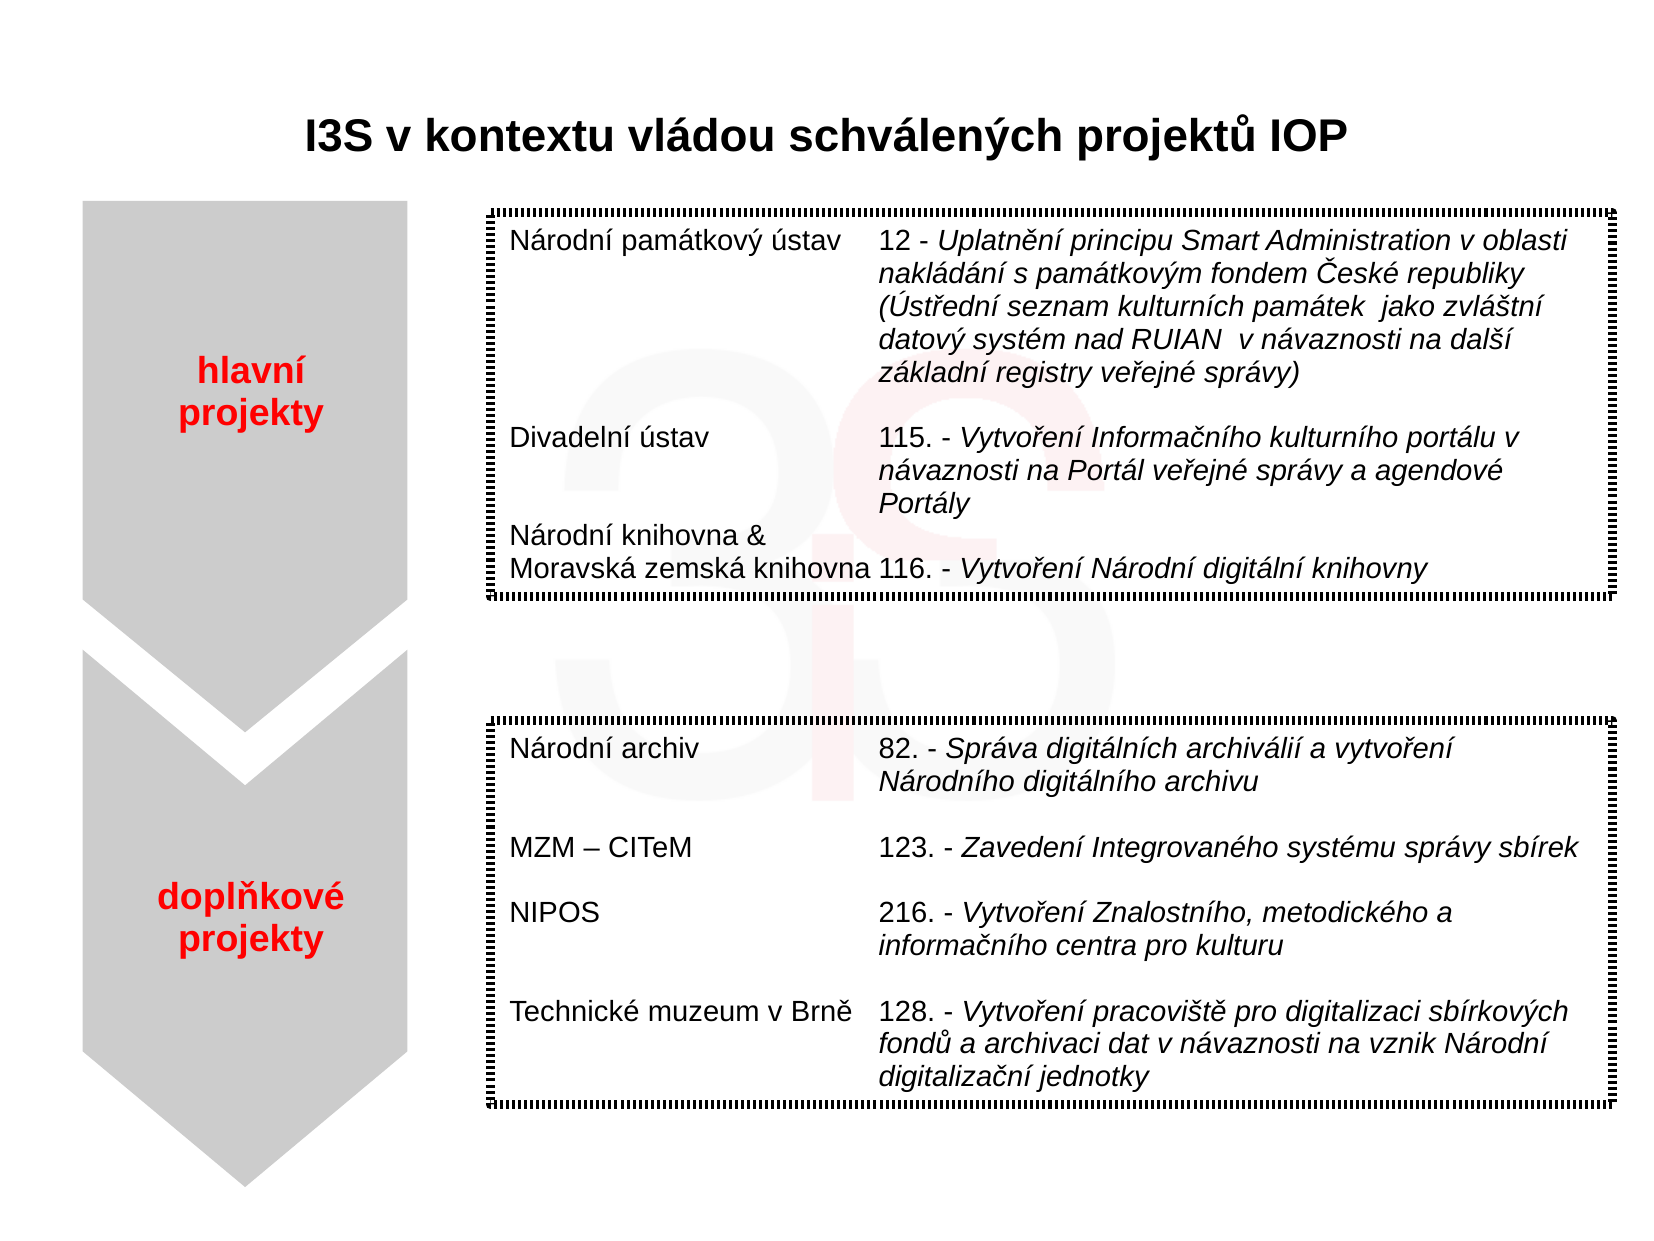

I3S v kontextu vládou schválených projektů IOP
Národní památkový ústav	12 - Uplatnění principu Smart Administration v oblasti
					nakládání s památkovým fondem České republiky
					(Ústřední seznam kulturních památek jako zvláštní
					datový systém nad RUIAN v návaznosti na další
					základní registry veřejné správy)
Divadelní ústav			115. - Vytvoření Informačního kulturního portálu v
					návaznosti na Portál veřejné správy a agendové
					Portály
Národní knihovna &
Moravská zemská knihovna	116. - Vytvoření Národní digitální knihovny
hlavní
projekty
Národní archiv			82. - Správa digitálních archiválií a vytvoření
					Národního digitálního archivu
MZM – CITeM			123. - Zavedení Integrovaného systému správy sbírek
NIPOS				216. - Vytvoření Znalostního, metodického a
					informačního centra pro kulturu
Technické muzeum v Brně	128. - Vytvoření pracoviště pro digitalizaci sbírkových 					fondů a archivaci dat v návaznosti na vznik Národní
					digitalizační jednotky
doplňkové
projekty